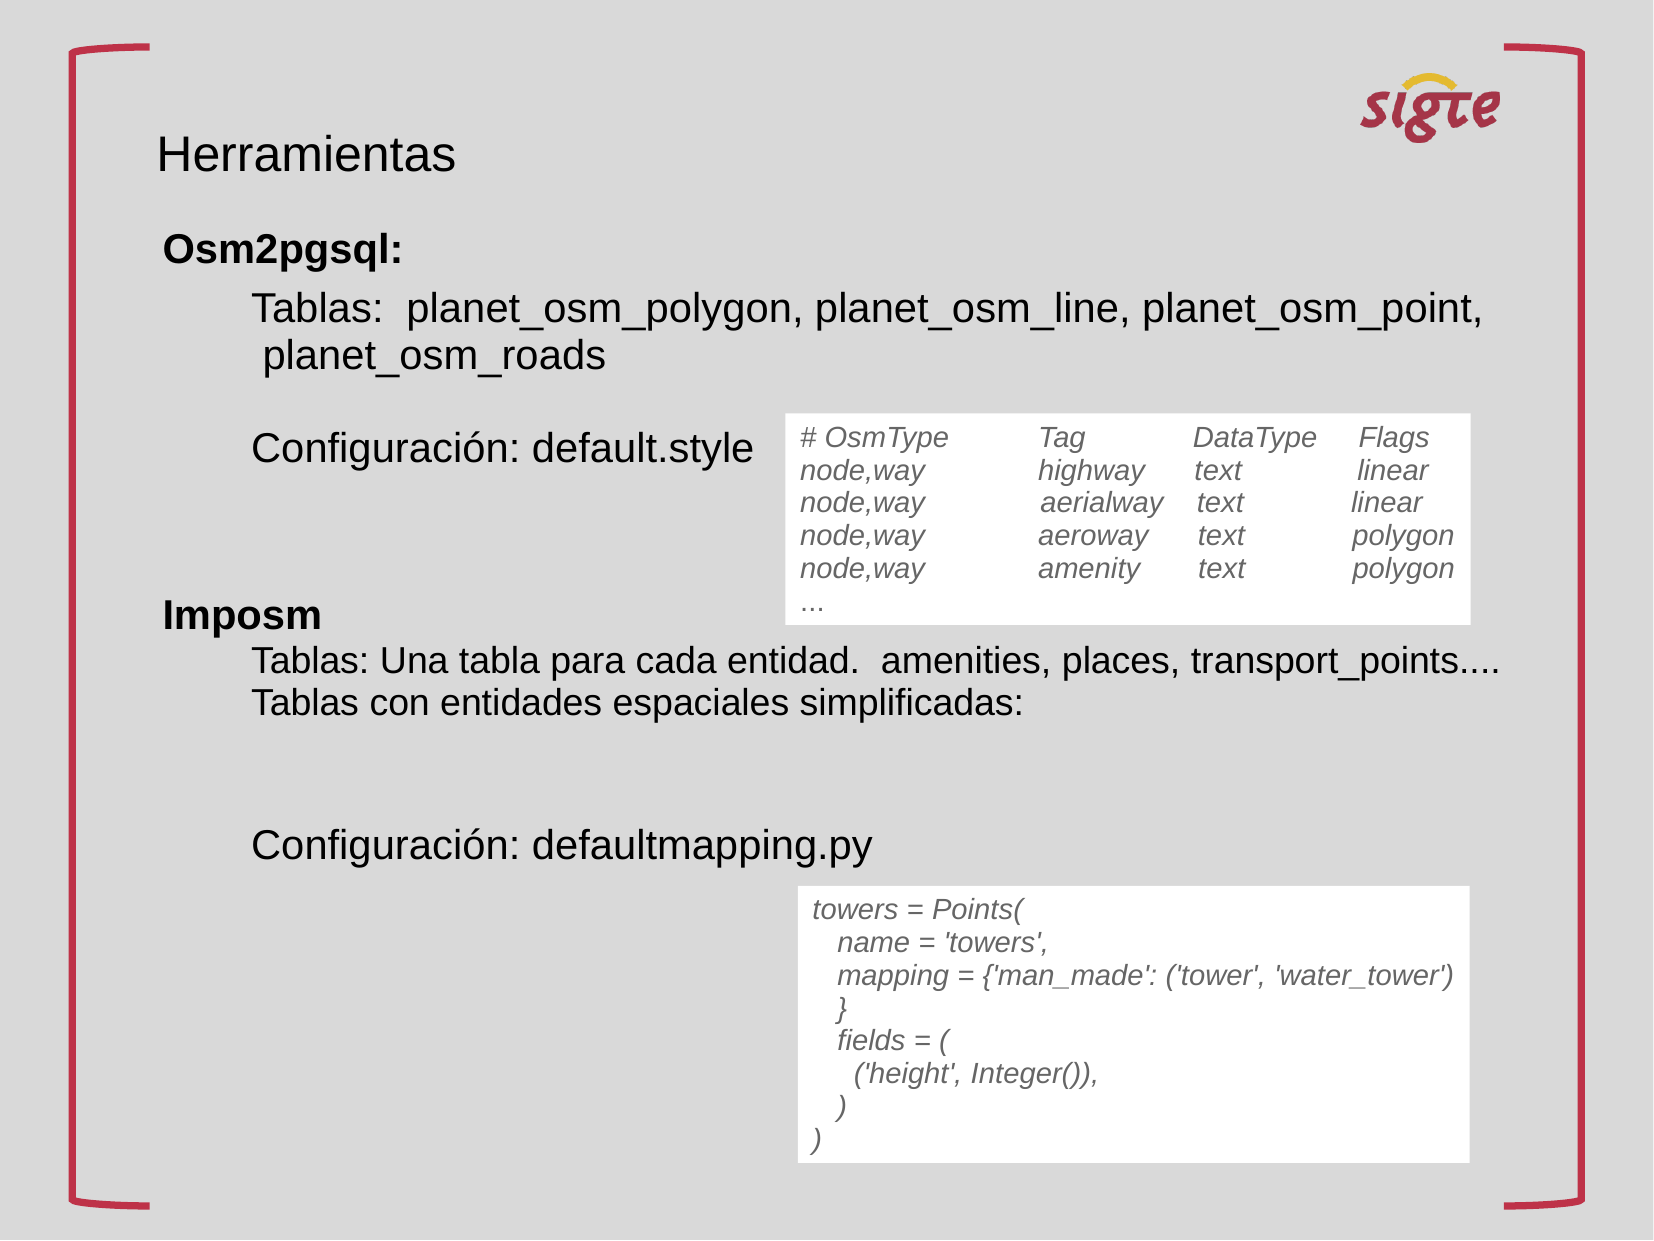

Herramientas
Osm2pgsql:
Tablas: planet_osm_polygon, planet_osm_line, planet_osm_point,
 planet_osm_roads
Configuración: default.style
# OsmType	 Tag DataType Flags
node,way 	 highway text linear
node,way aerialway text linear
node,way 	 aeroway text polygon
node,way 	 amenity text polygon
...
Imposm
Tablas: Una tabla para cada entidad. amenities, places, transport_points....
Tablas con entidades espaciales simplificadas:
Configuración: defaultmapping.py
towers = Points(
 name = 'towers',
 mapping = {'man_made': ('tower', 'water_tower')
 }
 fields = (
 ('height', Integer()),
 )
)